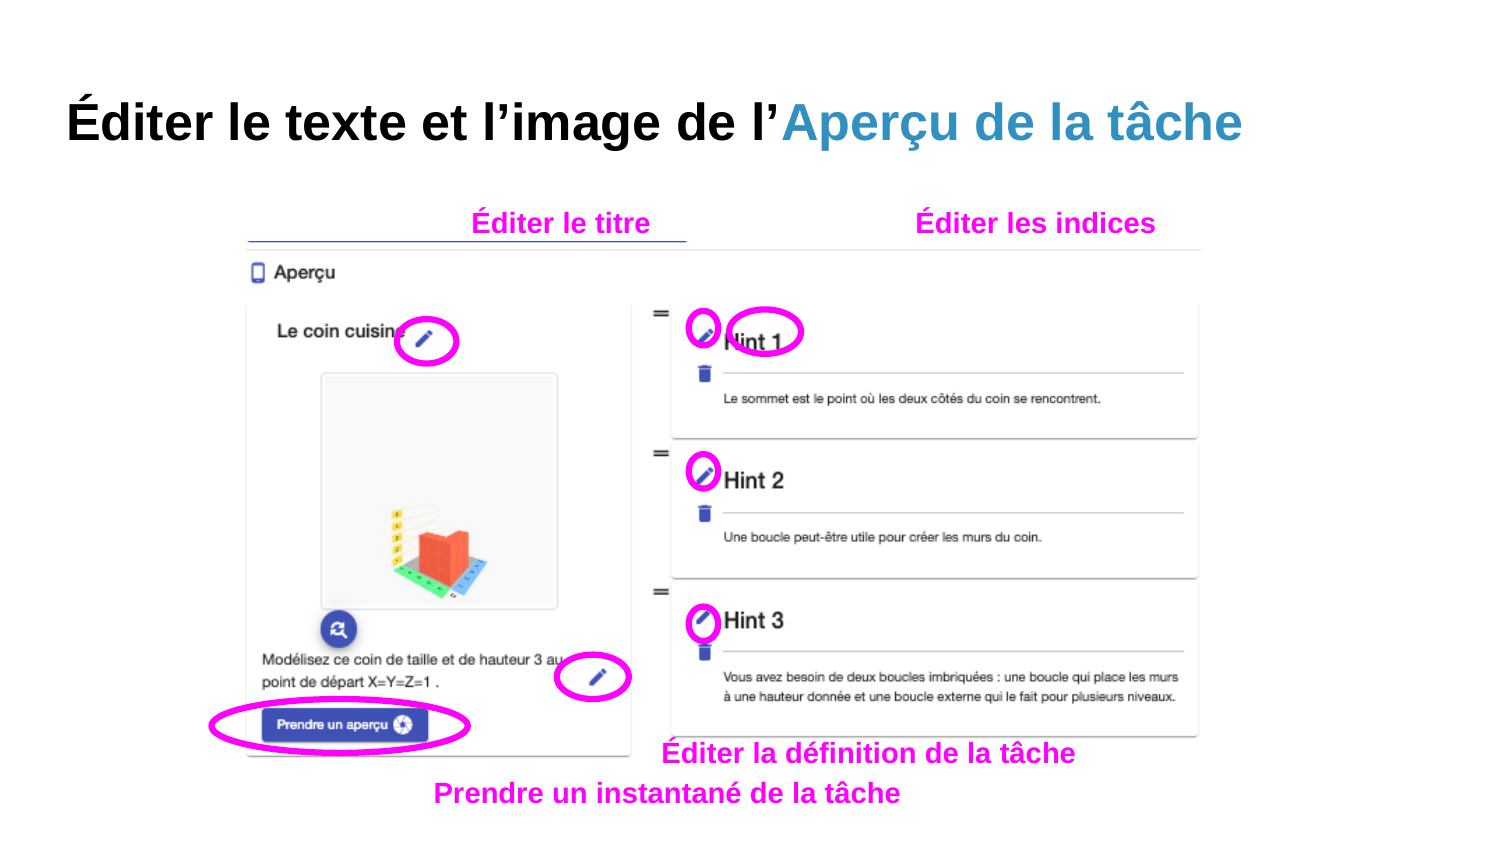

# Éditer le texte et l’image de l’Aperçu de la tâche
Éditer le titre
Éditer les indices
Éditer la définition de la tâche
Prendre un instantané de la tâche